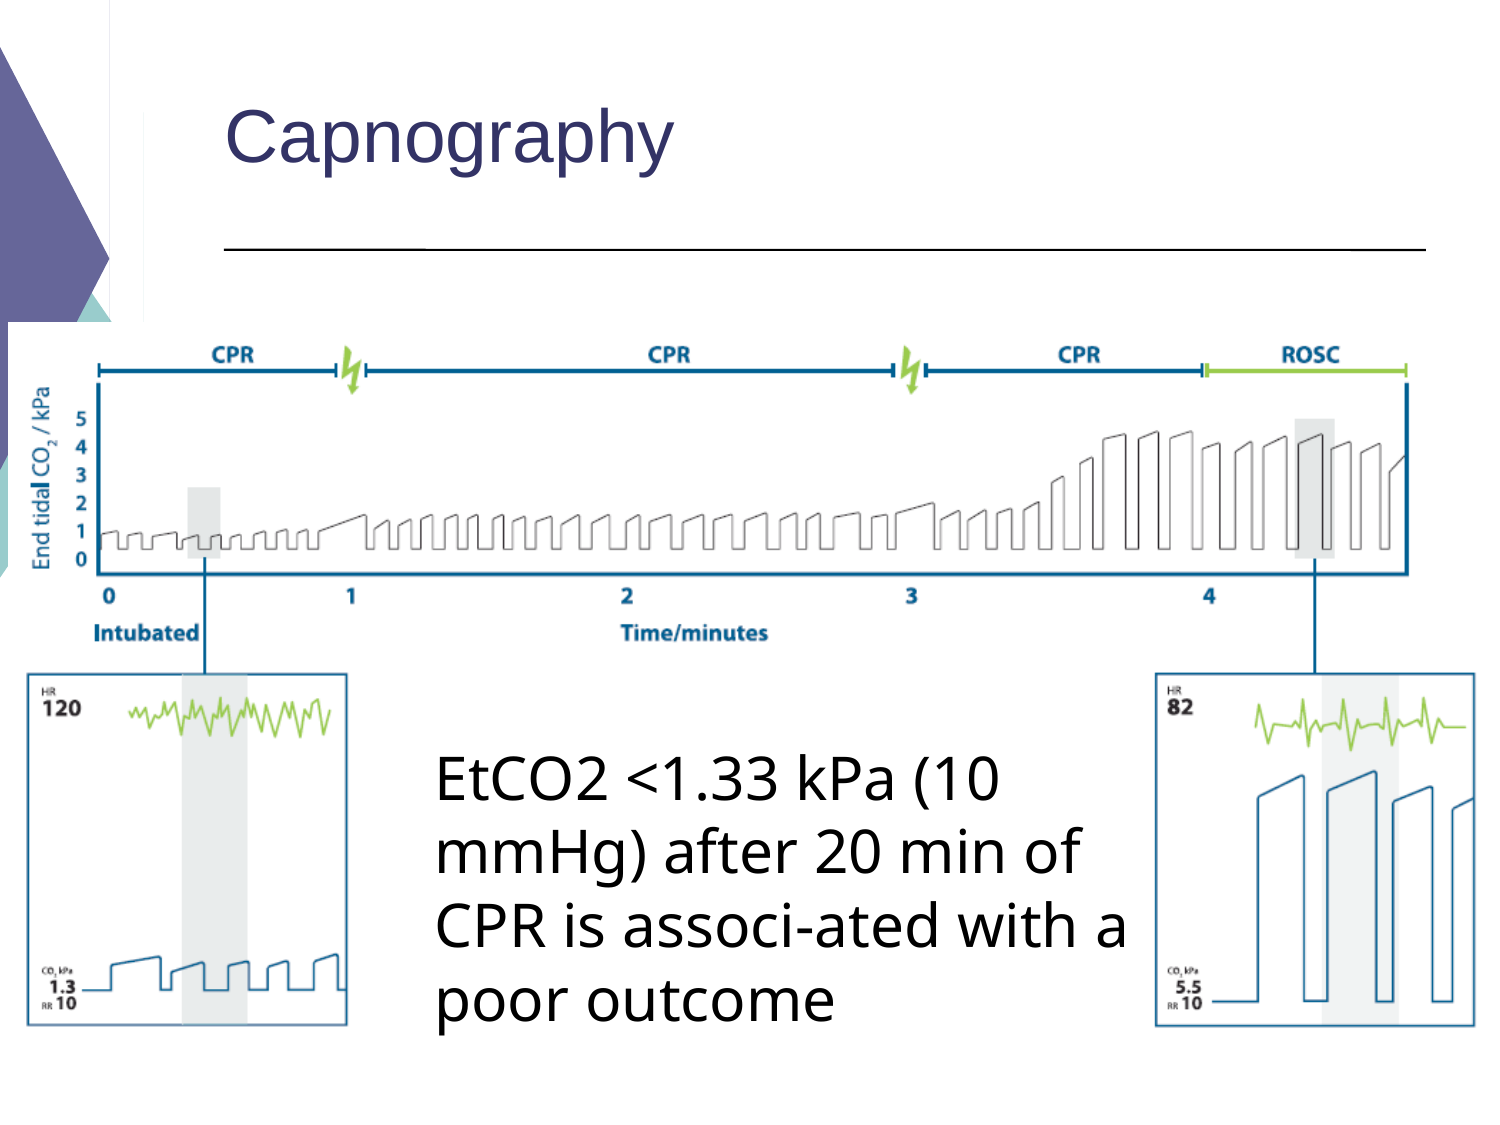

# Capnography
EtCO2 <1.33 kPa (10 mmHg) after 20 min of CPR is associ-ated with a poor outcome